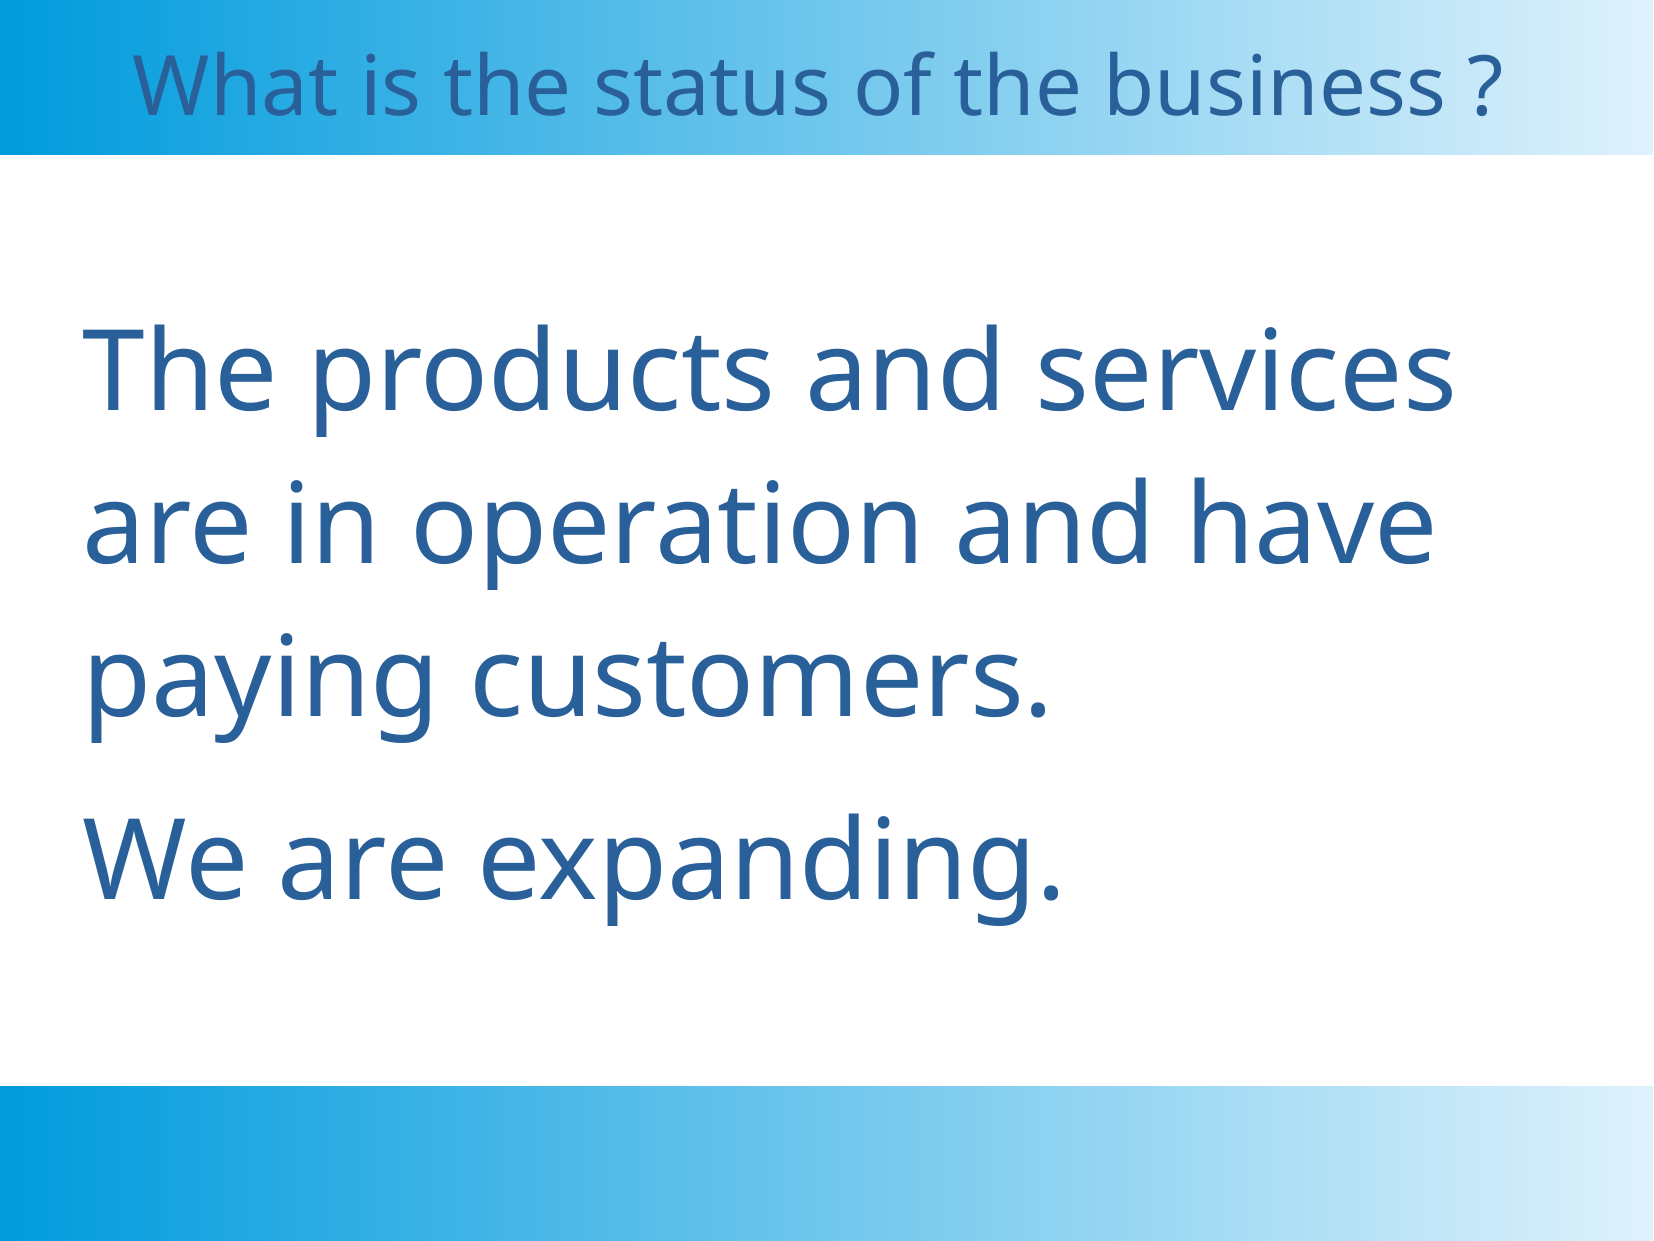

# What is the status of the business ?
The products and services are in operation and have paying customers.
We are expanding.